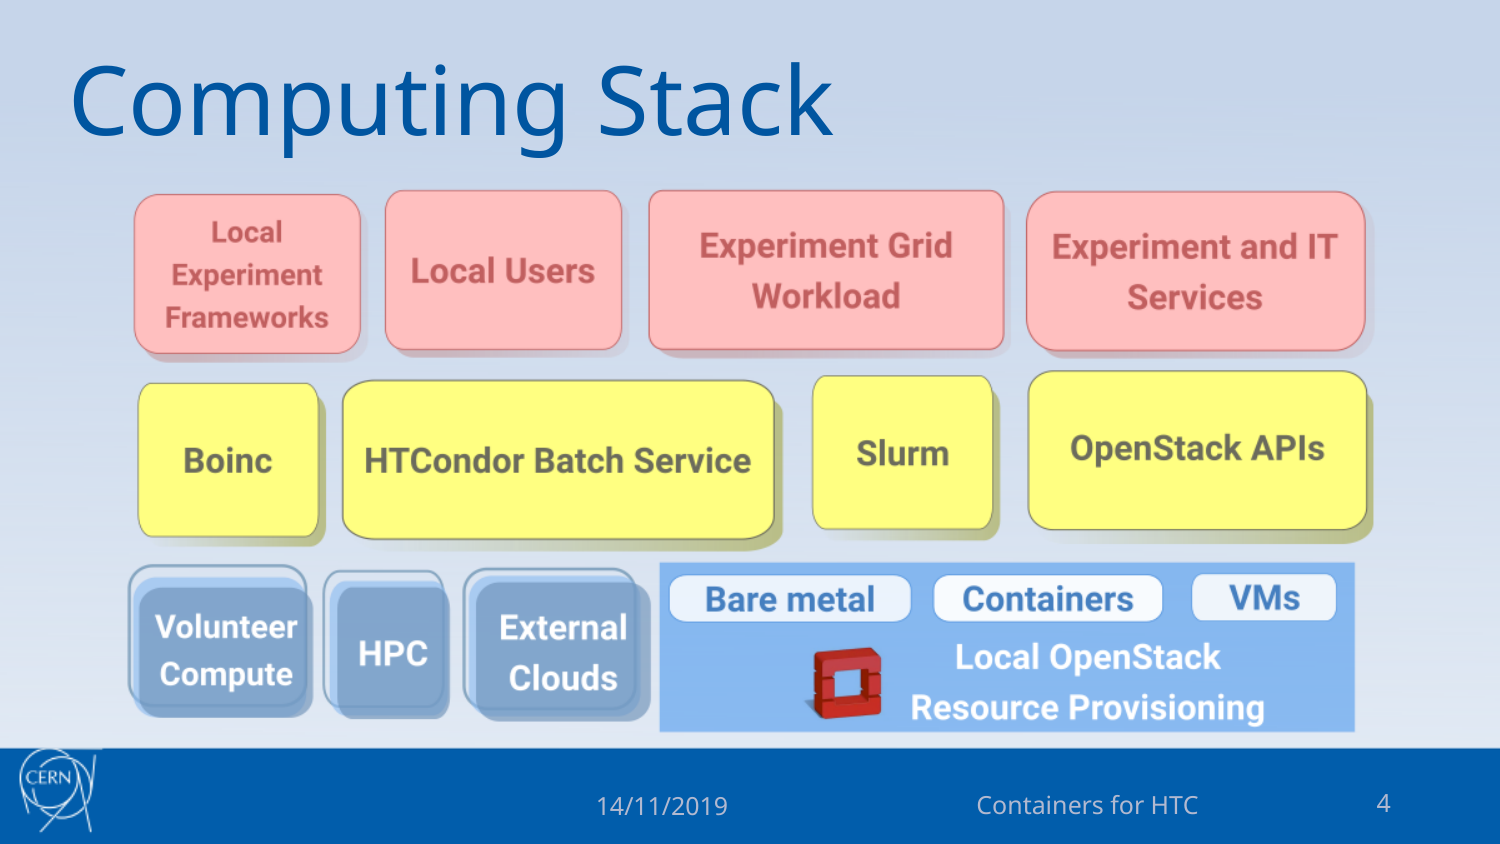

# Computing Stack
Containers for HTC
14/11/2019